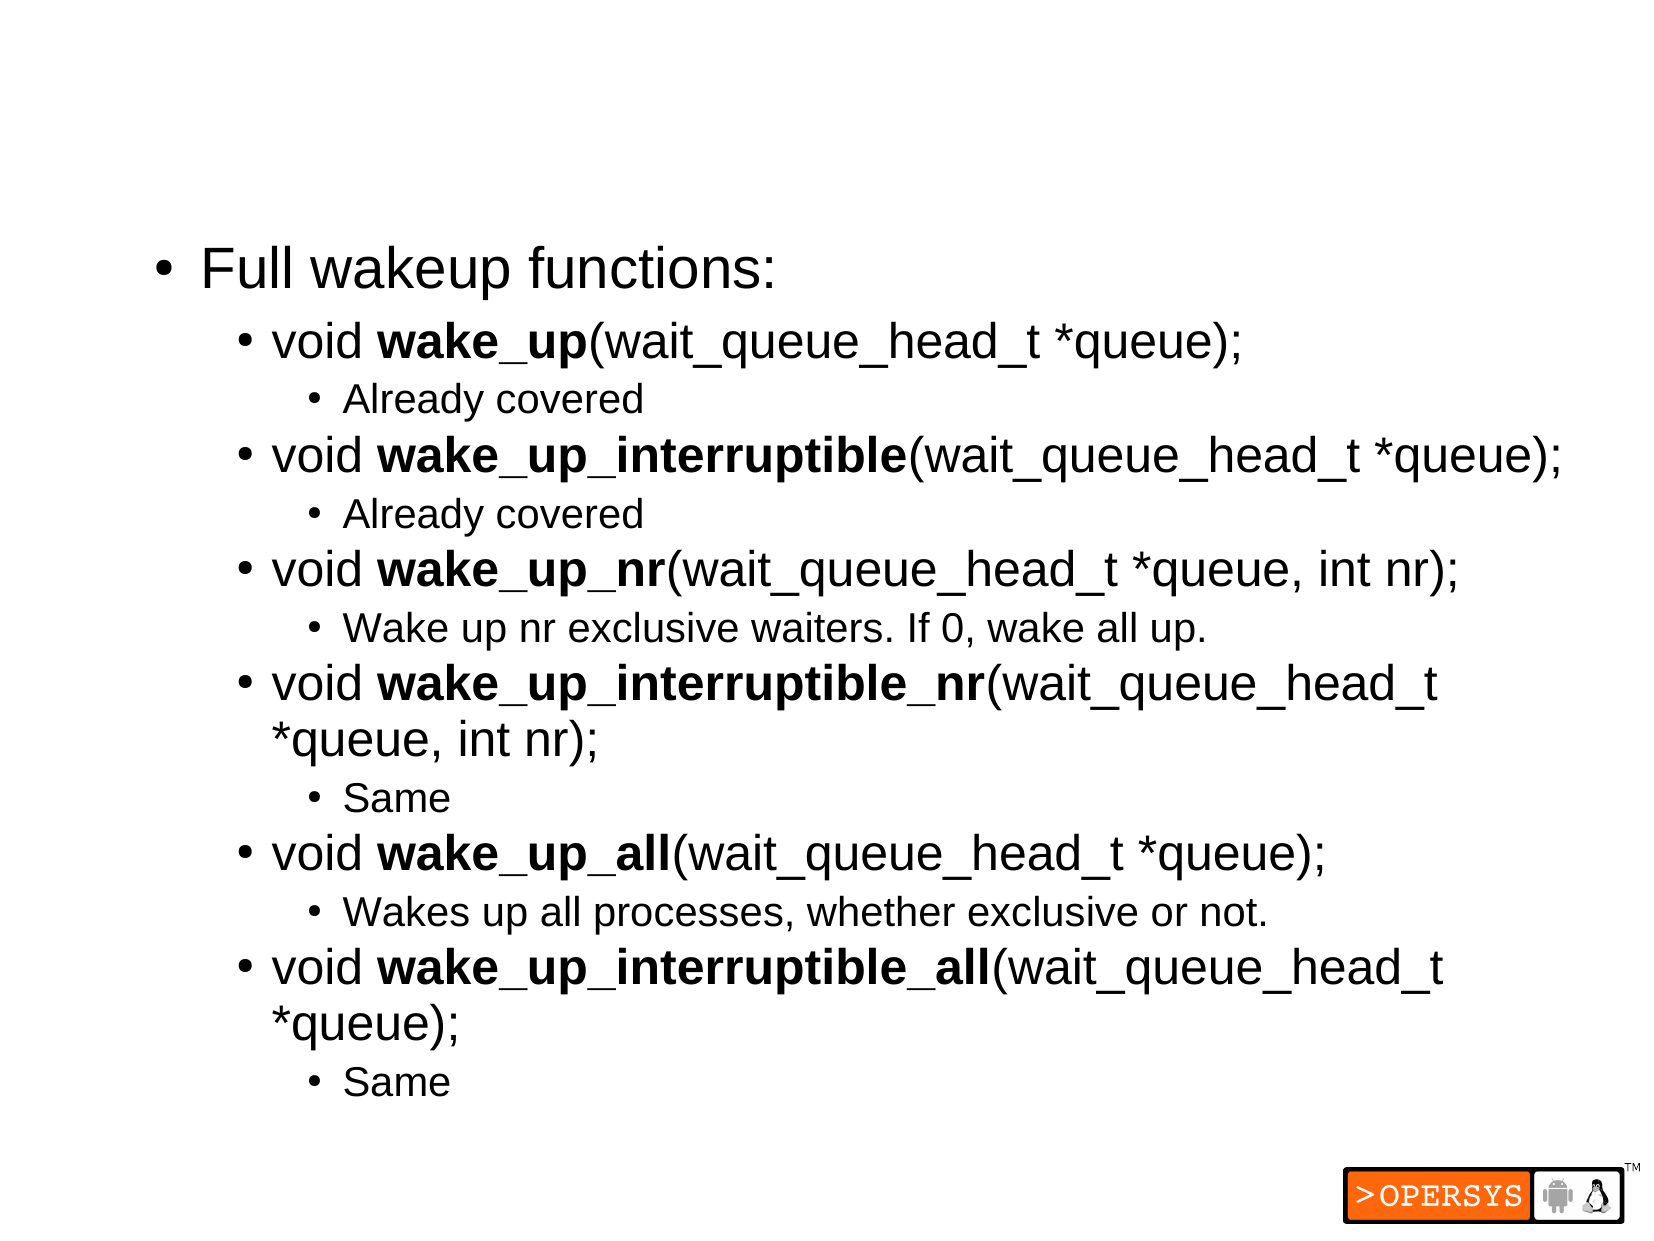

# Full wakeup functions:
void wake_up(wait_queue_head_t *queue);
Already covered
void wake_up_interruptible(wait_queue_head_t *queue);
Already covered
void wake_up_nr(wait_queue_head_t *queue, int nr);
Wake up nr exclusive waiters. If 0, wake all up.
void wake_up_interruptible_nr(wait_queue_head_t *queue, int nr);
Same
void wake_up_all(wait_queue_head_t *queue);
Wakes up all processes, whether exclusive or not.
void wake_up_interruptible_all(wait_queue_head_t *queue);
Same